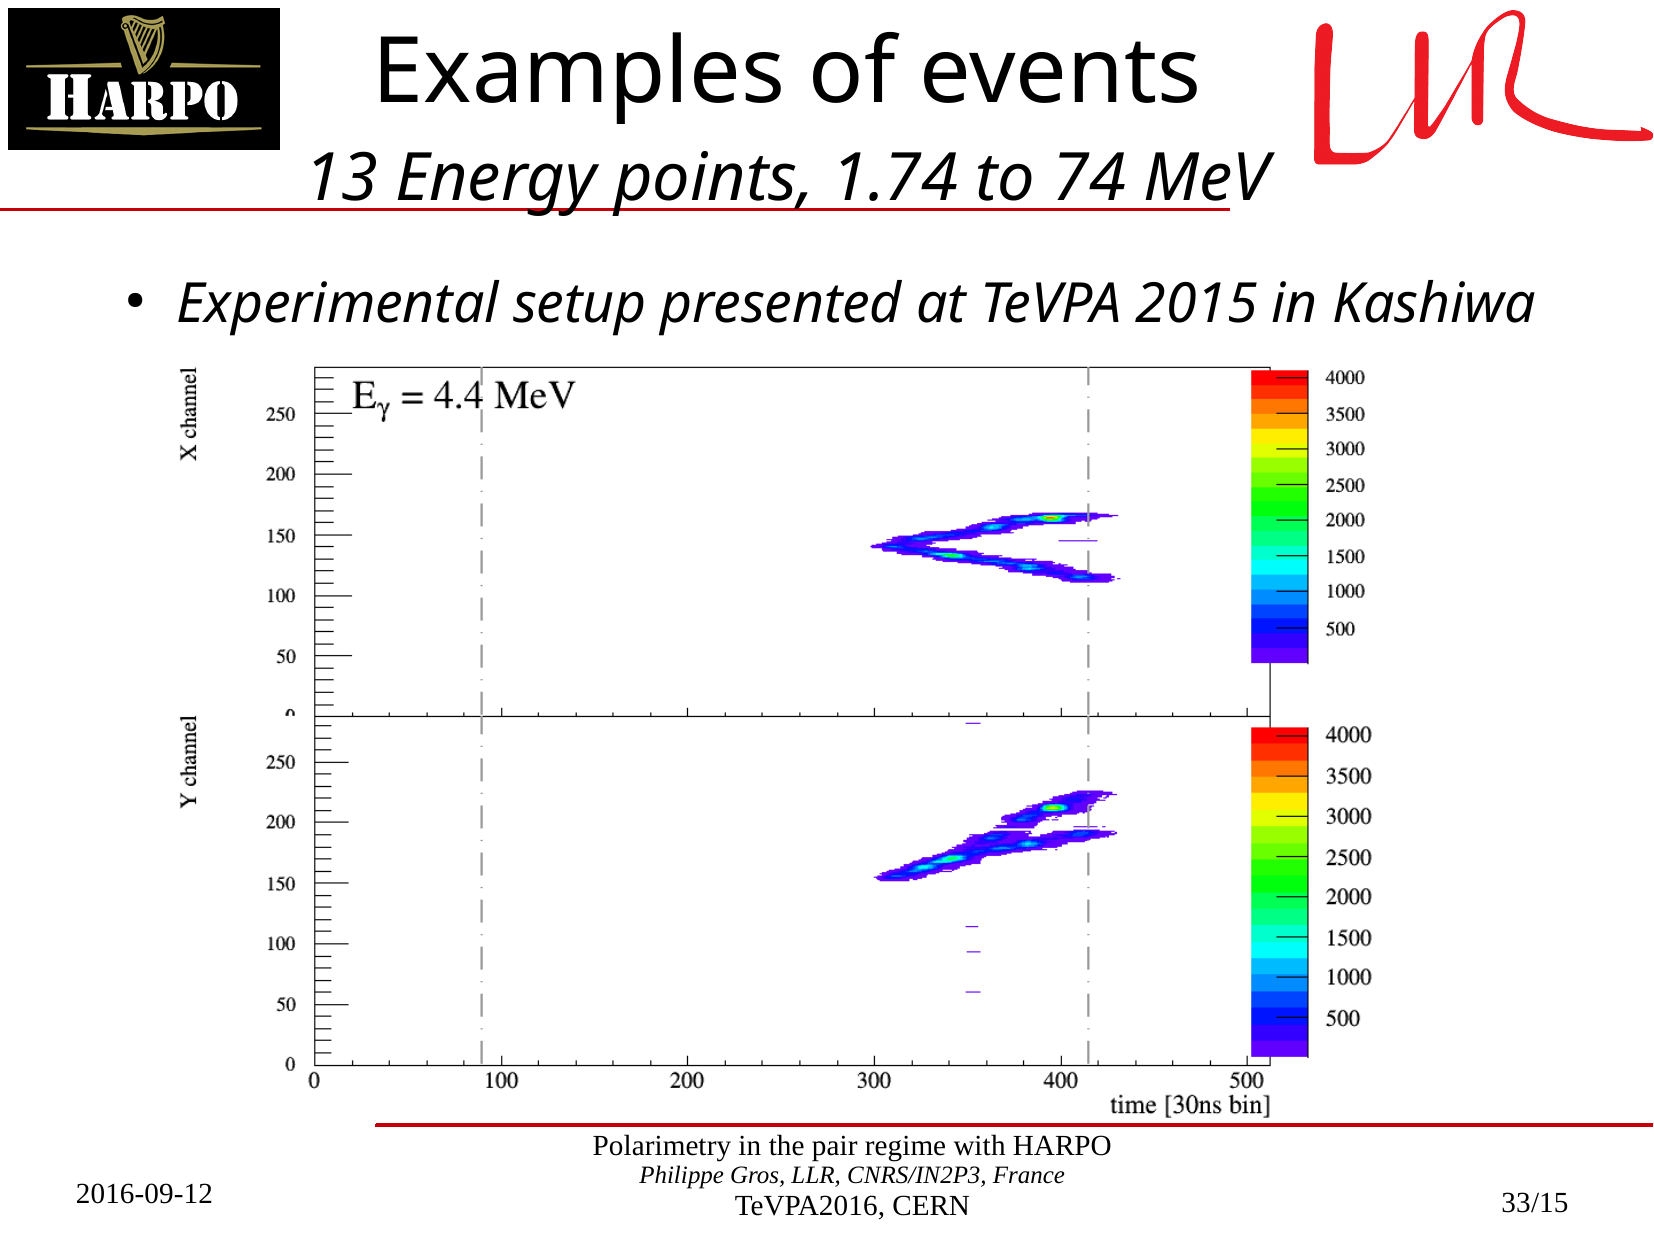

# Examples of events 13 Energy points, 1.74 to 74 MeV
Experimental setup presented at TeVPA 2015 in Kashiwa
2016-09-12
33